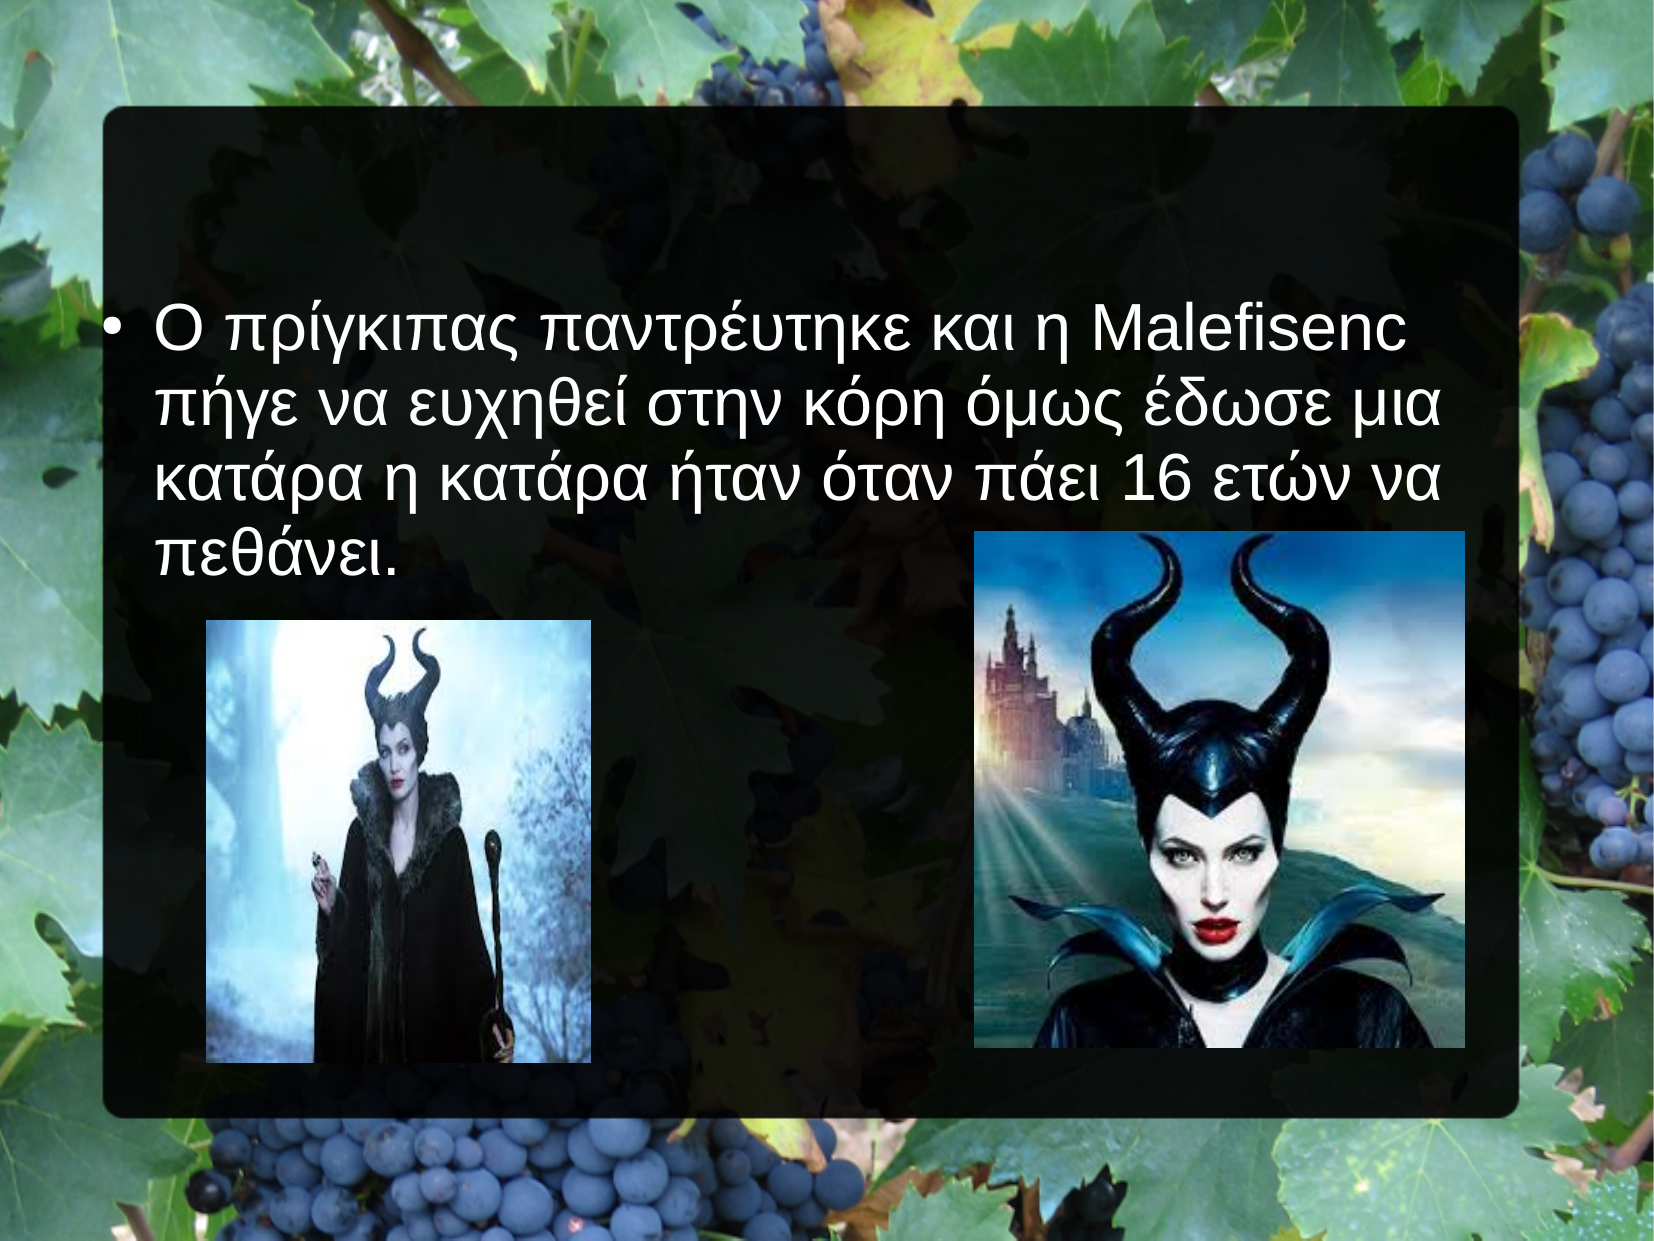

#
Ο πρίγκιπας παντρέυτηκε και η Malefisenc πήγε να ευχηθεί στην κόρη όμως έδωσε μια κατάρα η κατάρα ήταν όταν πάει 16 ετών να πεθάνει.